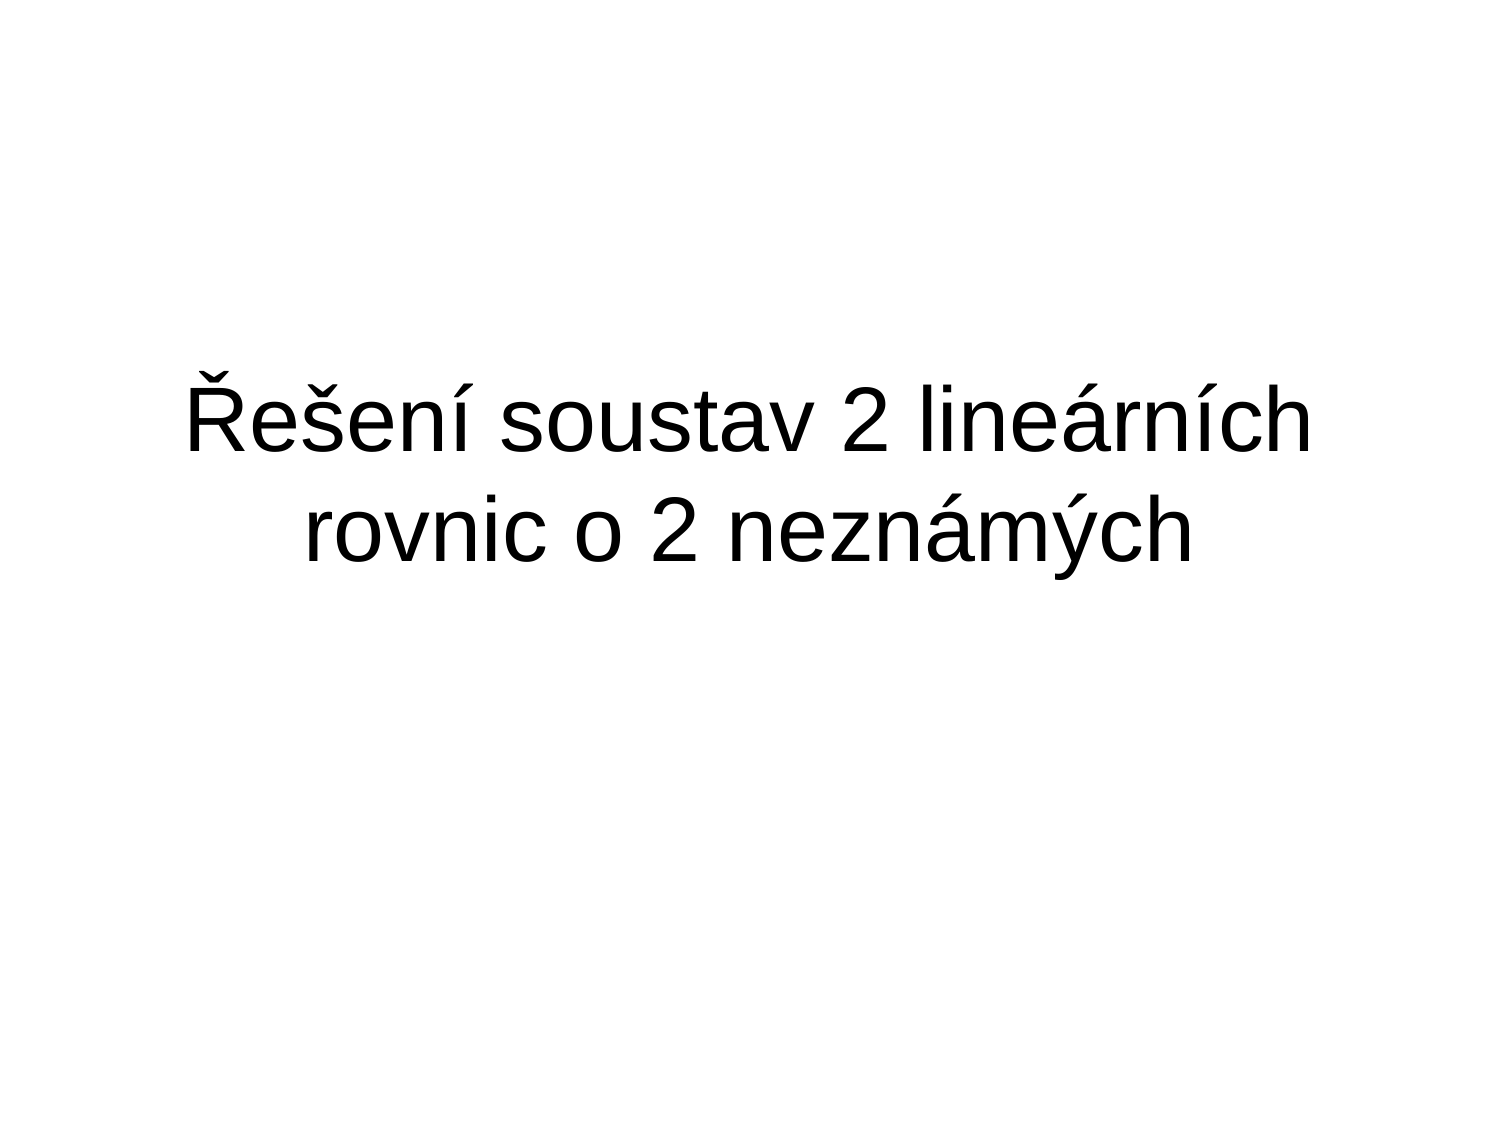

# Řešení soustav 2 lineárních rovnic o 2 neznámých